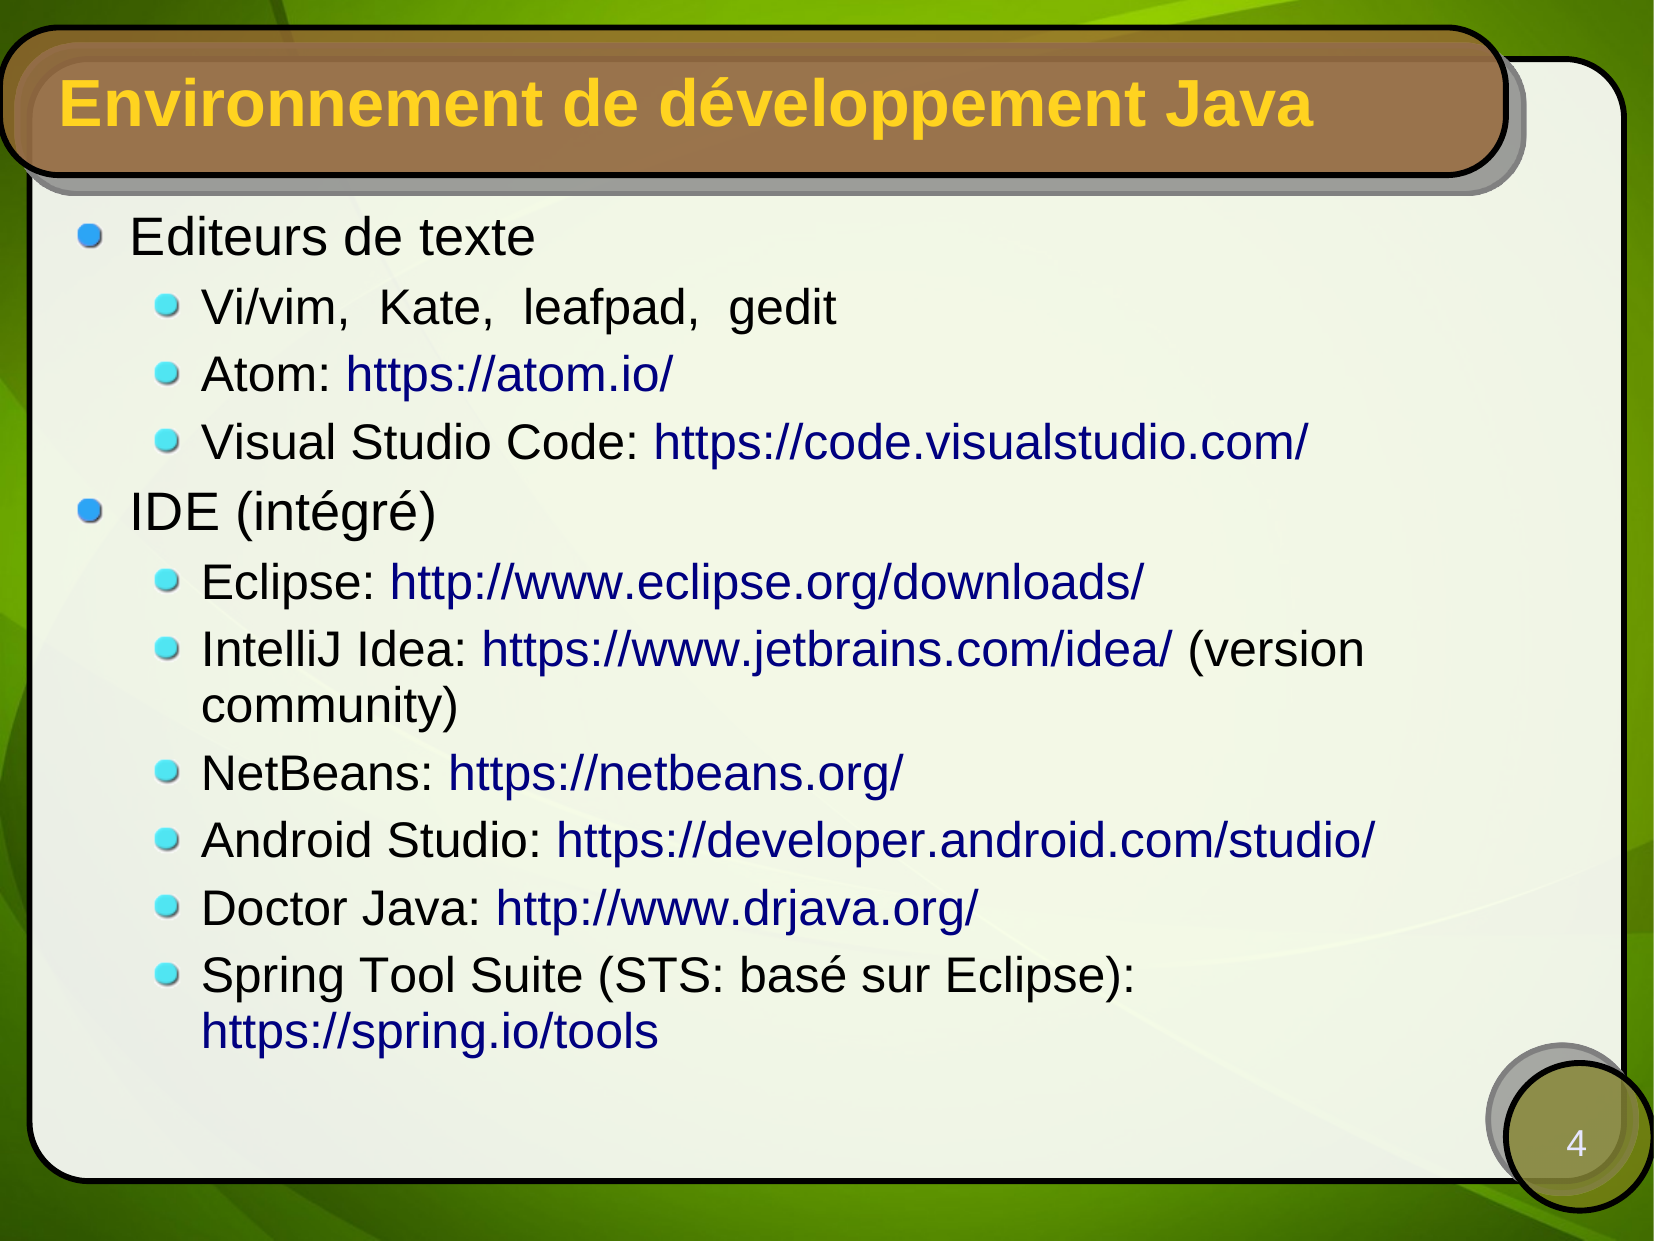

# Environnement de développement Java
Editeurs de texte
Vi/vim, Kate, leafpad, gedit
Atom: https://atom.io/
Visual Studio Code: https://code.visualstudio.com/
IDE (intégré)
Eclipse: http://www.eclipse.org/downloads/
IntelliJ Idea: https://www.jetbrains.com/idea/ (version community)
NetBeans: https://netbeans.org/
Android Studio: https://developer.android.com/studio/
Doctor Java: http://www.drjava.org/
Spring Tool Suite (STS: basé sur Eclipse): https://spring.io/tools
4